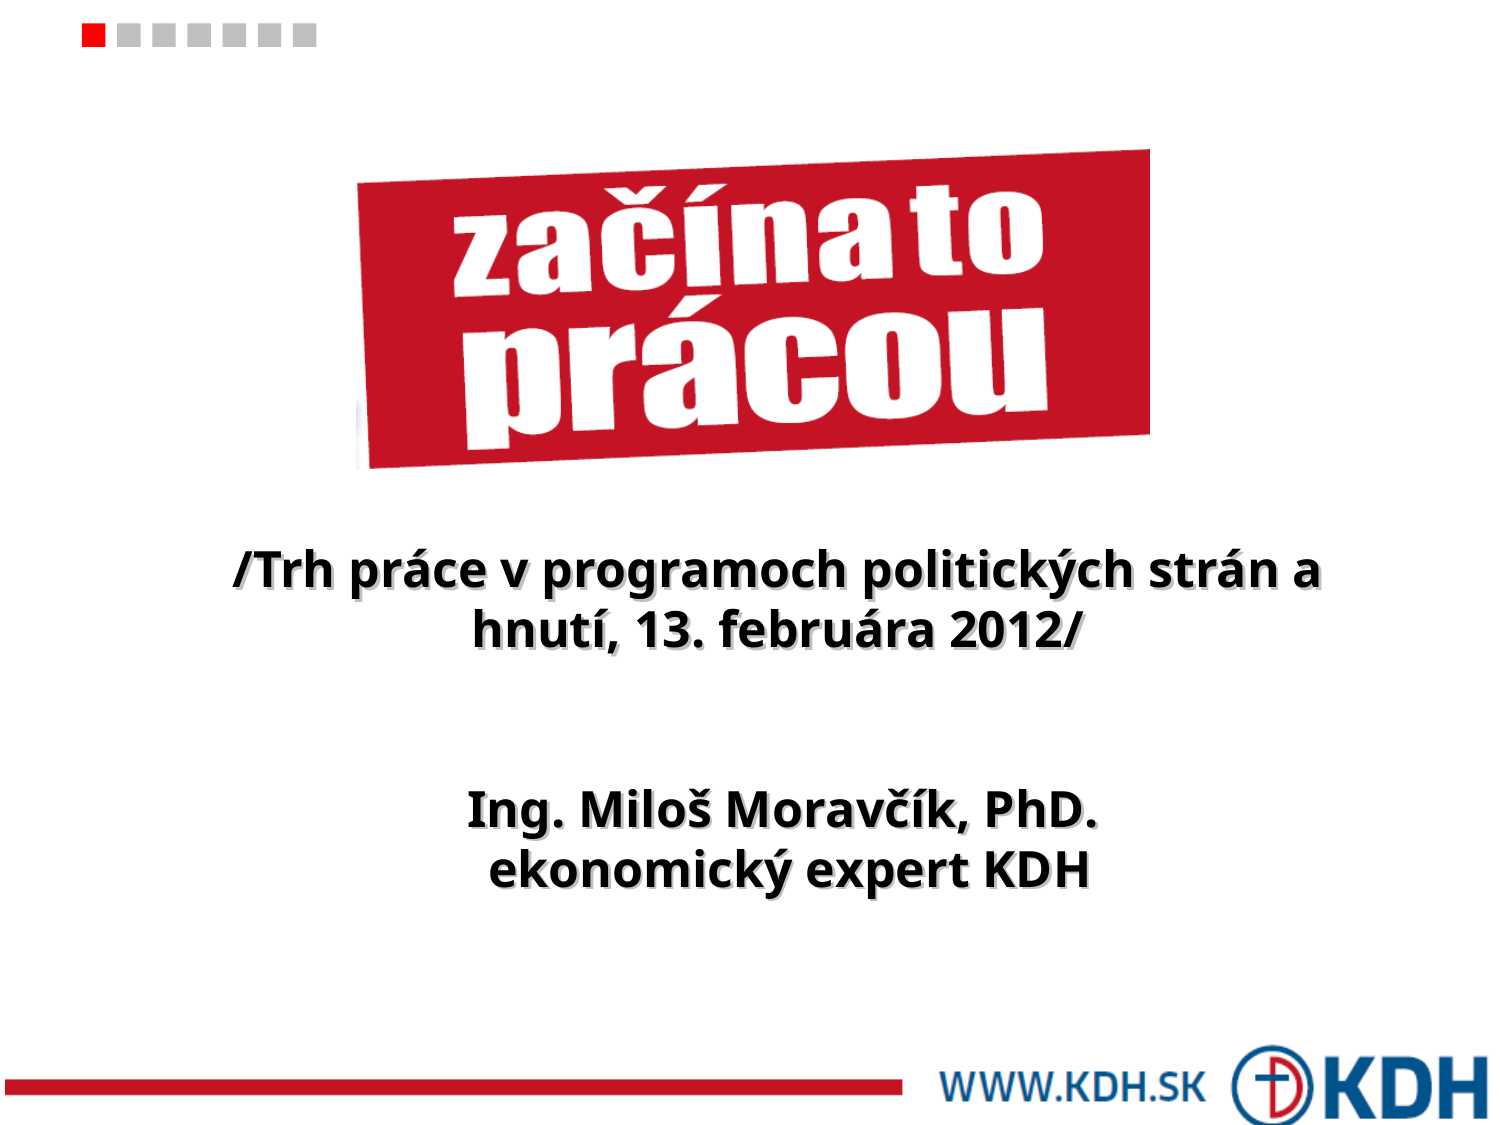

# /Trh práce v programoch politických strán a hnutí, 13. februára 2012/
Ing. Miloš Moravčík, PhD.
ekonomický expert KDH